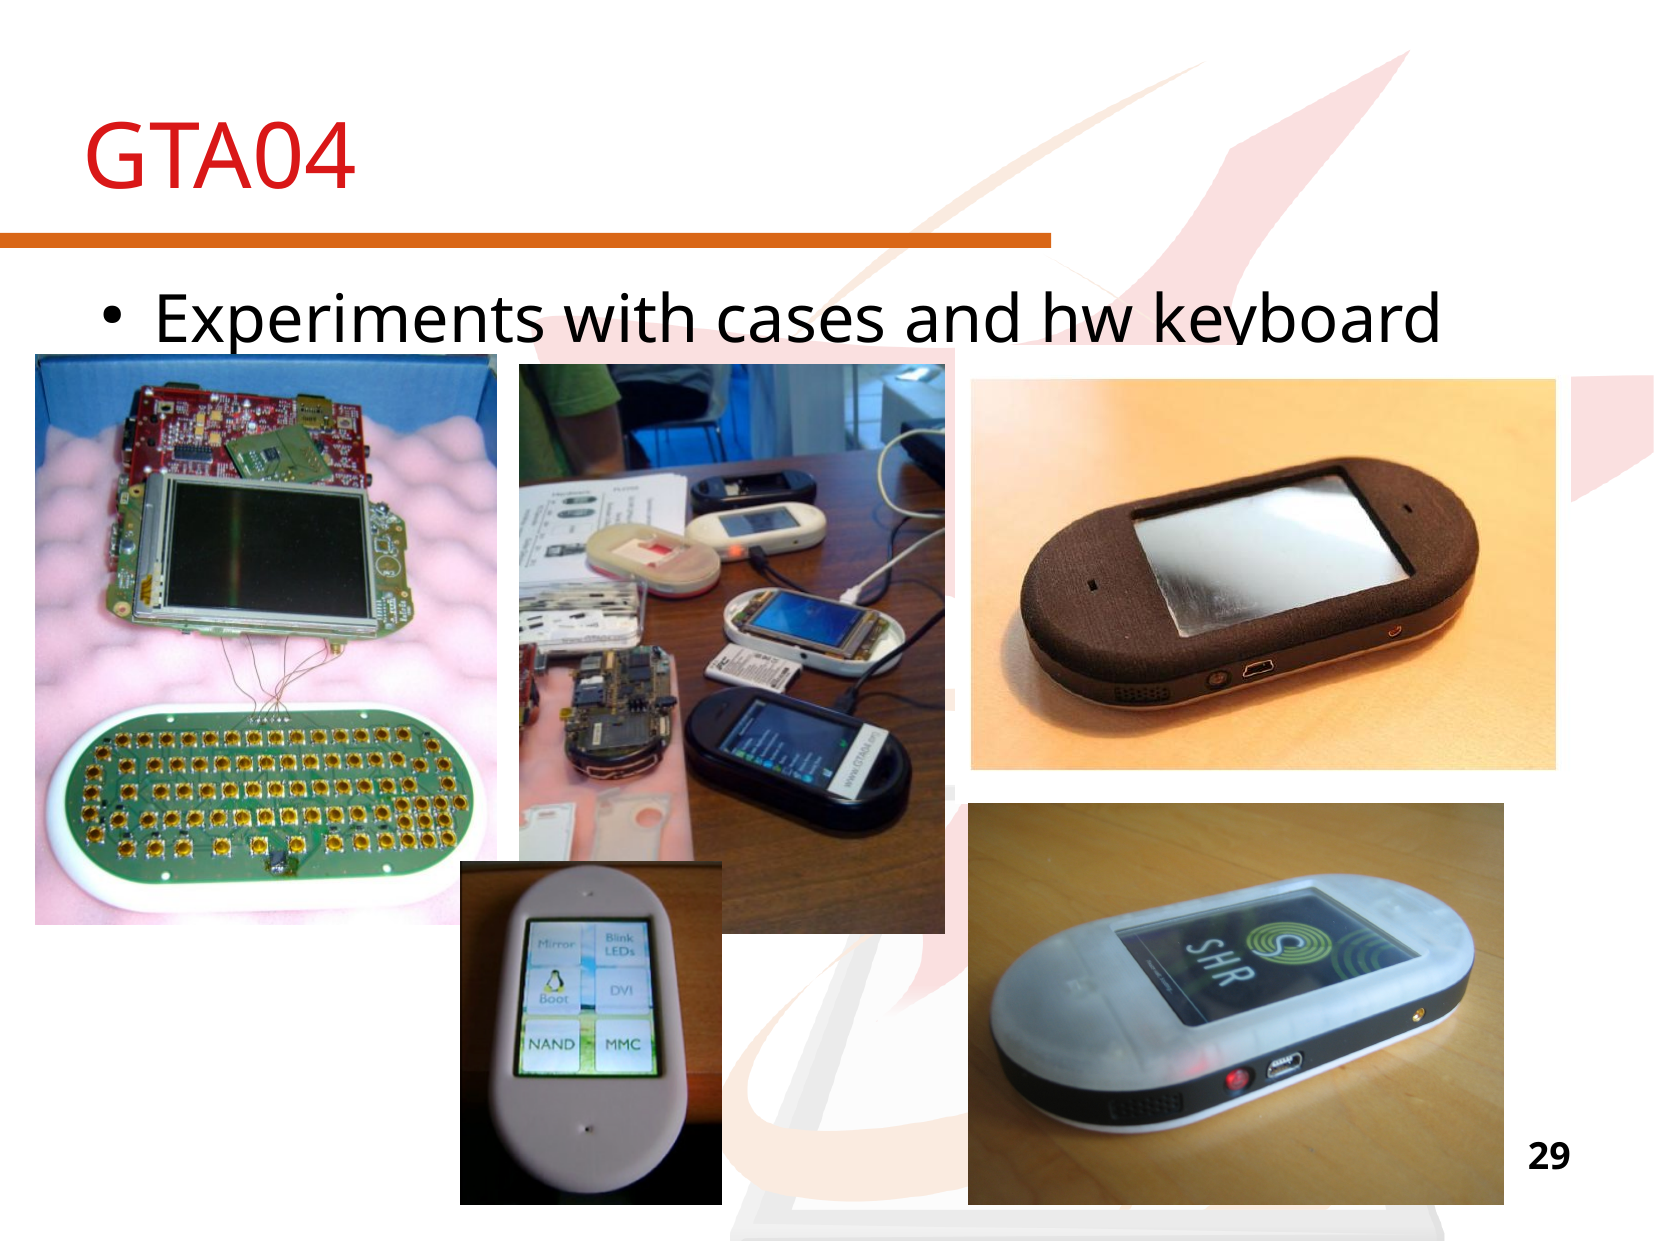

# GTA04
Experiments with cases and hw keyboard
29